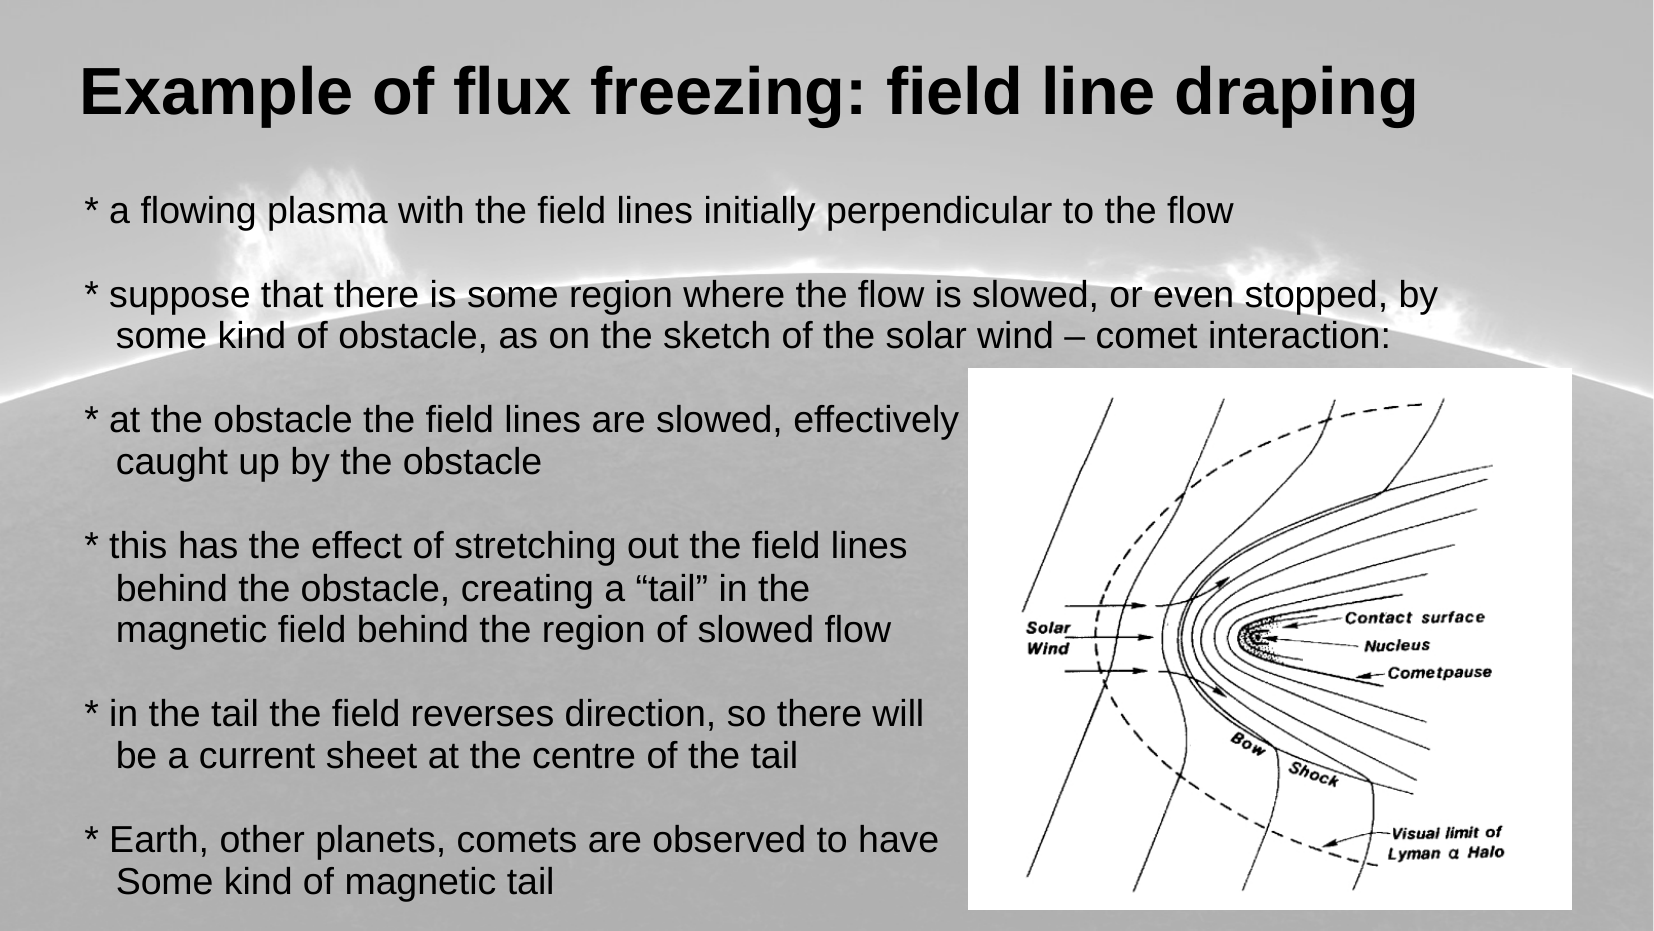

Example of flux freezing: field line draping
* a flowing plasma with the field lines initially perpendicular to the flow
* suppose that there is some region where the flow is slowed, or even stopped, by
 some kind of obstacle, as on the sketch of the solar wind – comet interaction:
* at the obstacle the field lines are slowed, effectively
 caught up by the obstacle
* this has the effect of stretching out the field lines
 behind the obstacle, creating a “tail” in the
 magnetic field behind the region of slowed flow
* in the tail the field reverses direction, so there will
 be a current sheet at the centre of the tail
* Earth, other planets, comets are observed to have
 Some kind of magnetic tail